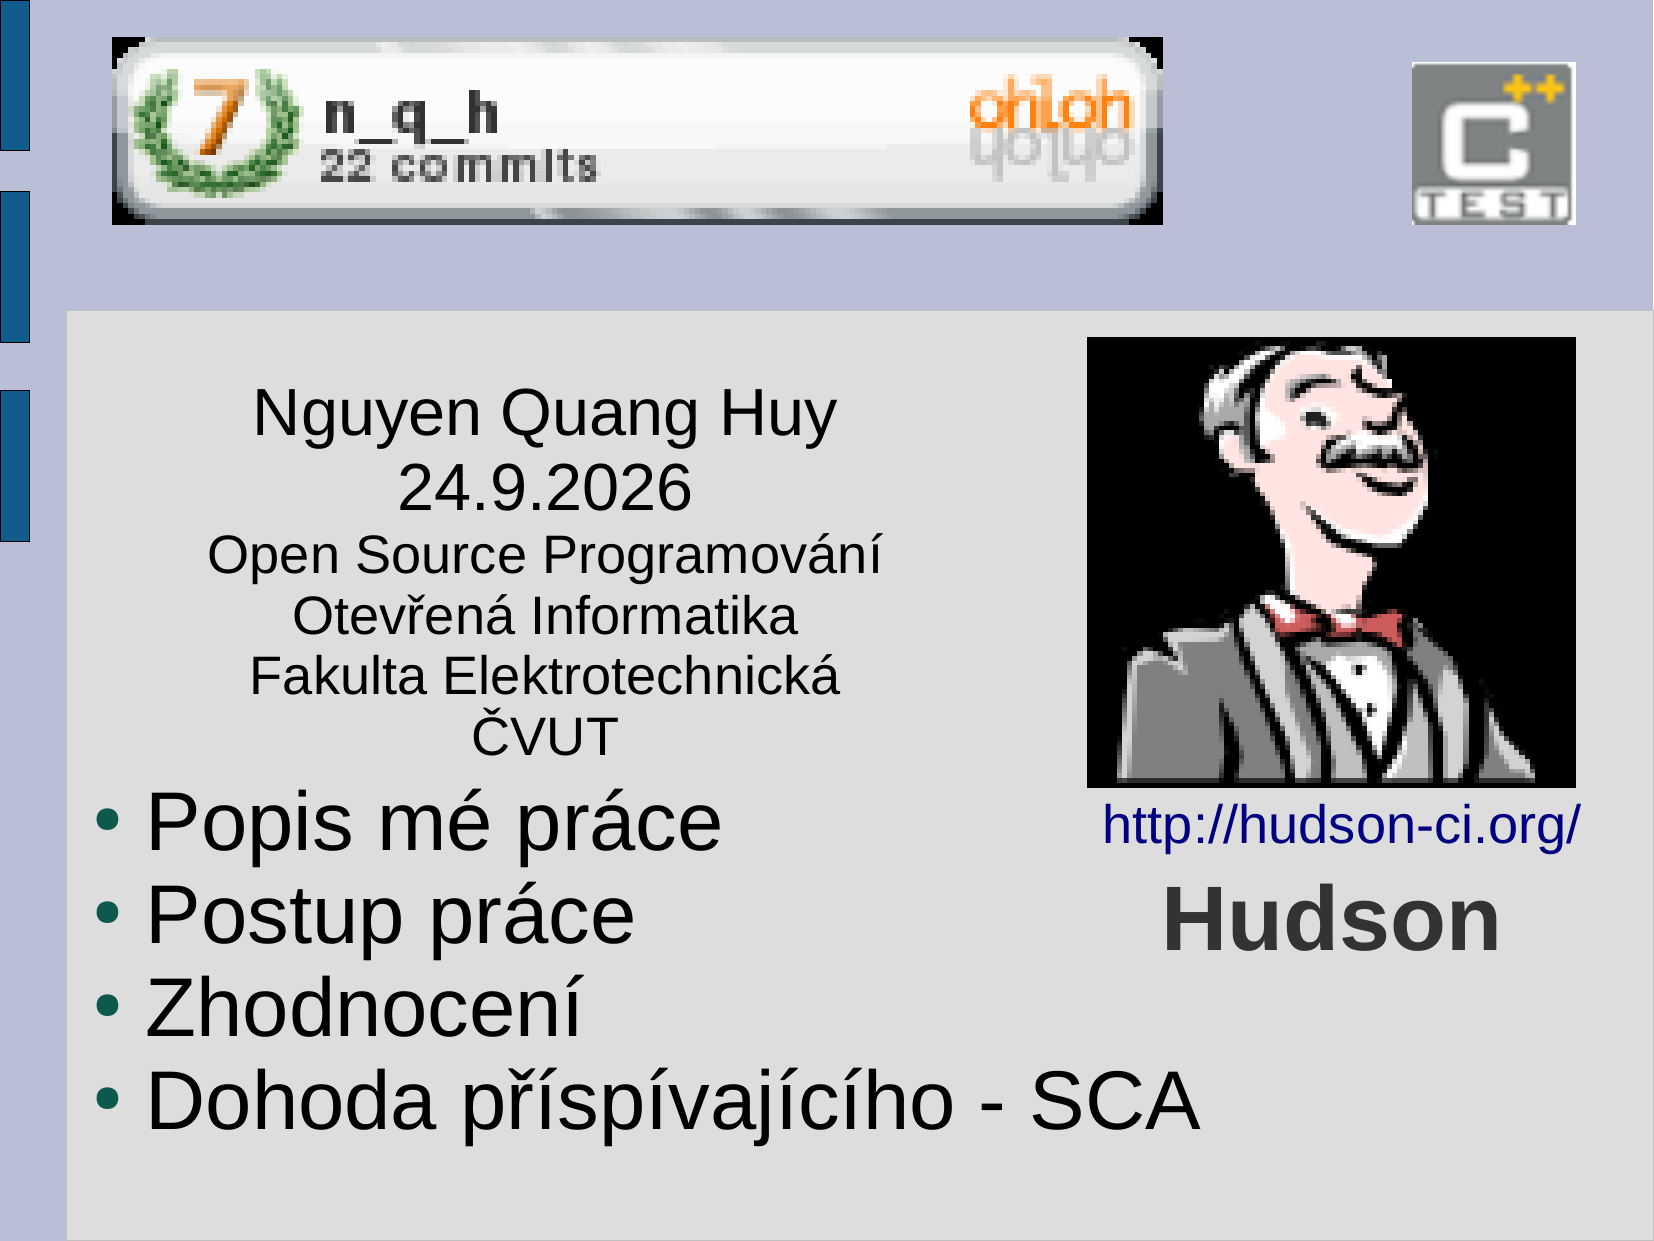

Nguyen Quang Huy
Open Source Programování
Otevřená Informatika
Fakulta Elektrotechnická
ČVUT
Popis mé práce
Postup práce
Zhodnocení
Dohoda příspívajícího - SCA
http://hudson-ci.org/
# Hudson